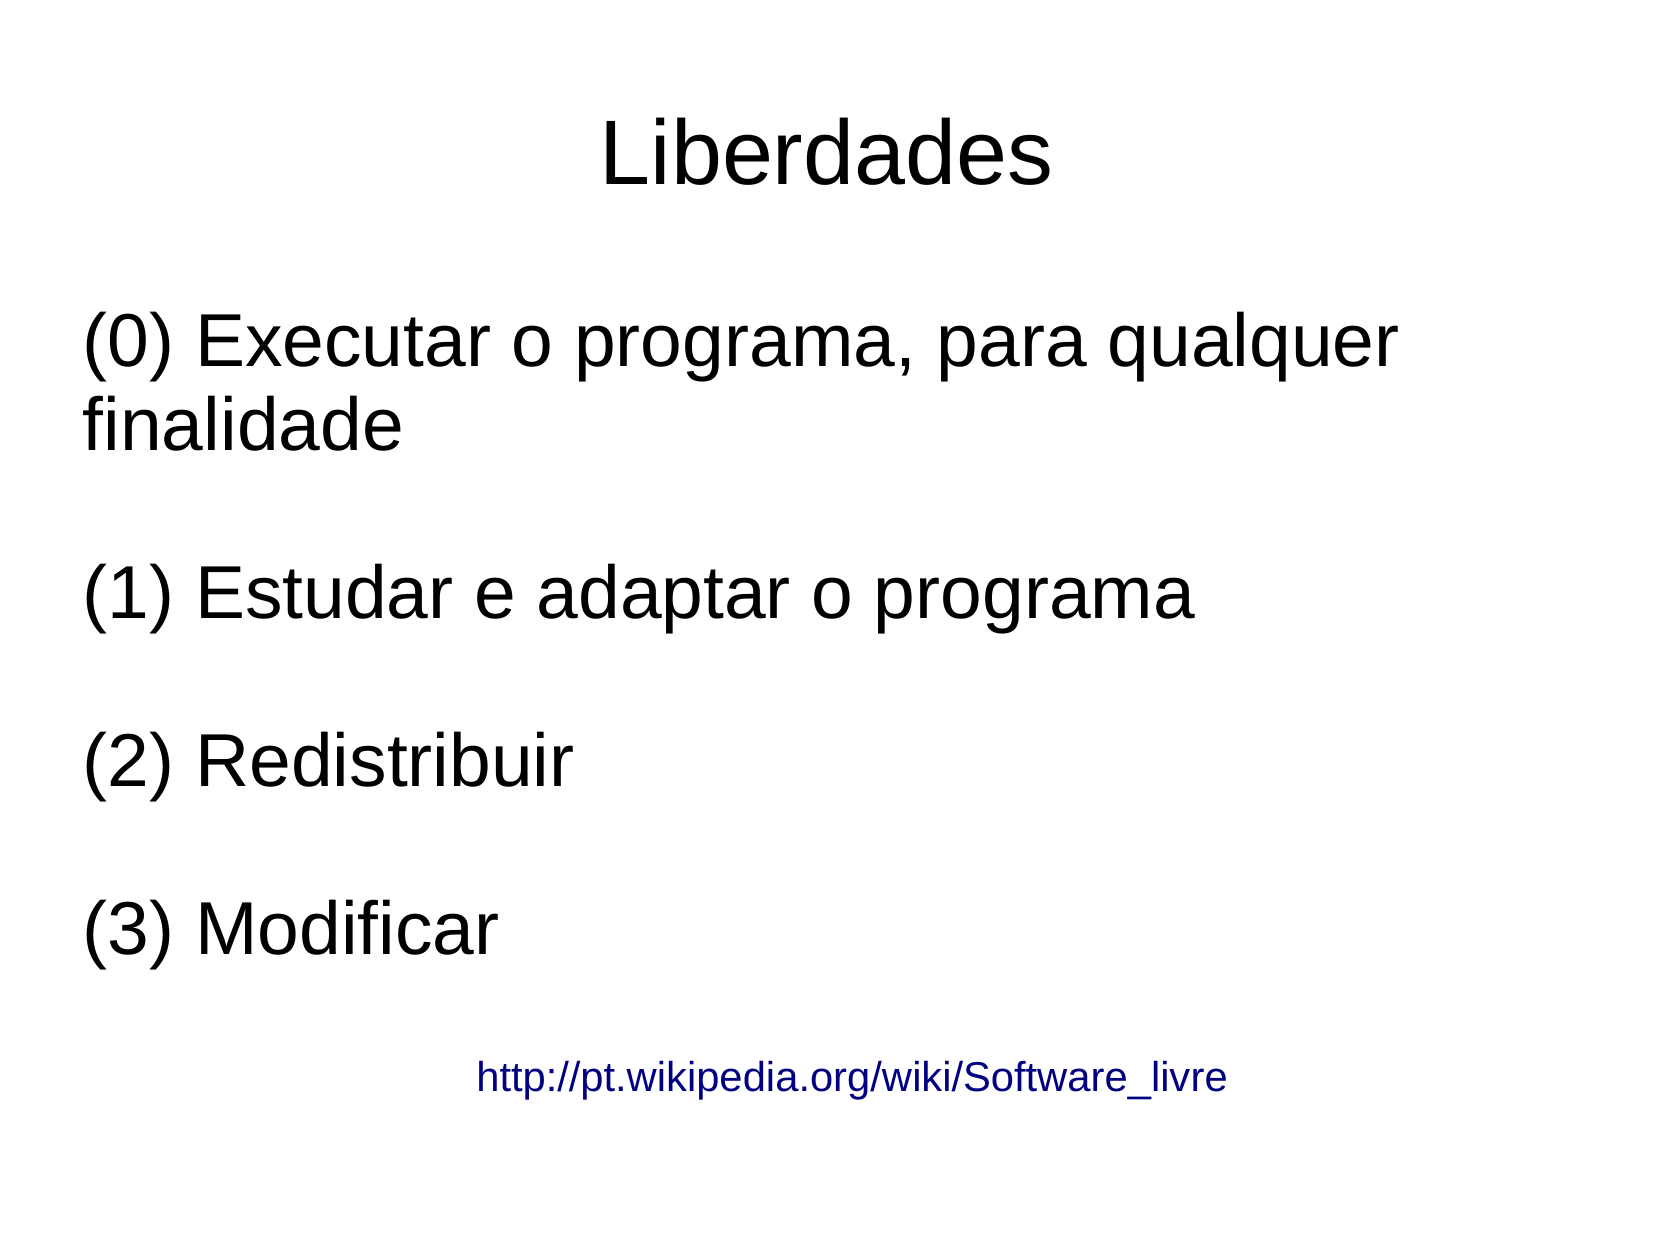

# Liberdades
 Executar o programa, para qualquer finalidade
 Estudar e adaptar o programa
 Redistribuir
 Modificar
http://pt.wikipedia.org/wiki/Software_livre